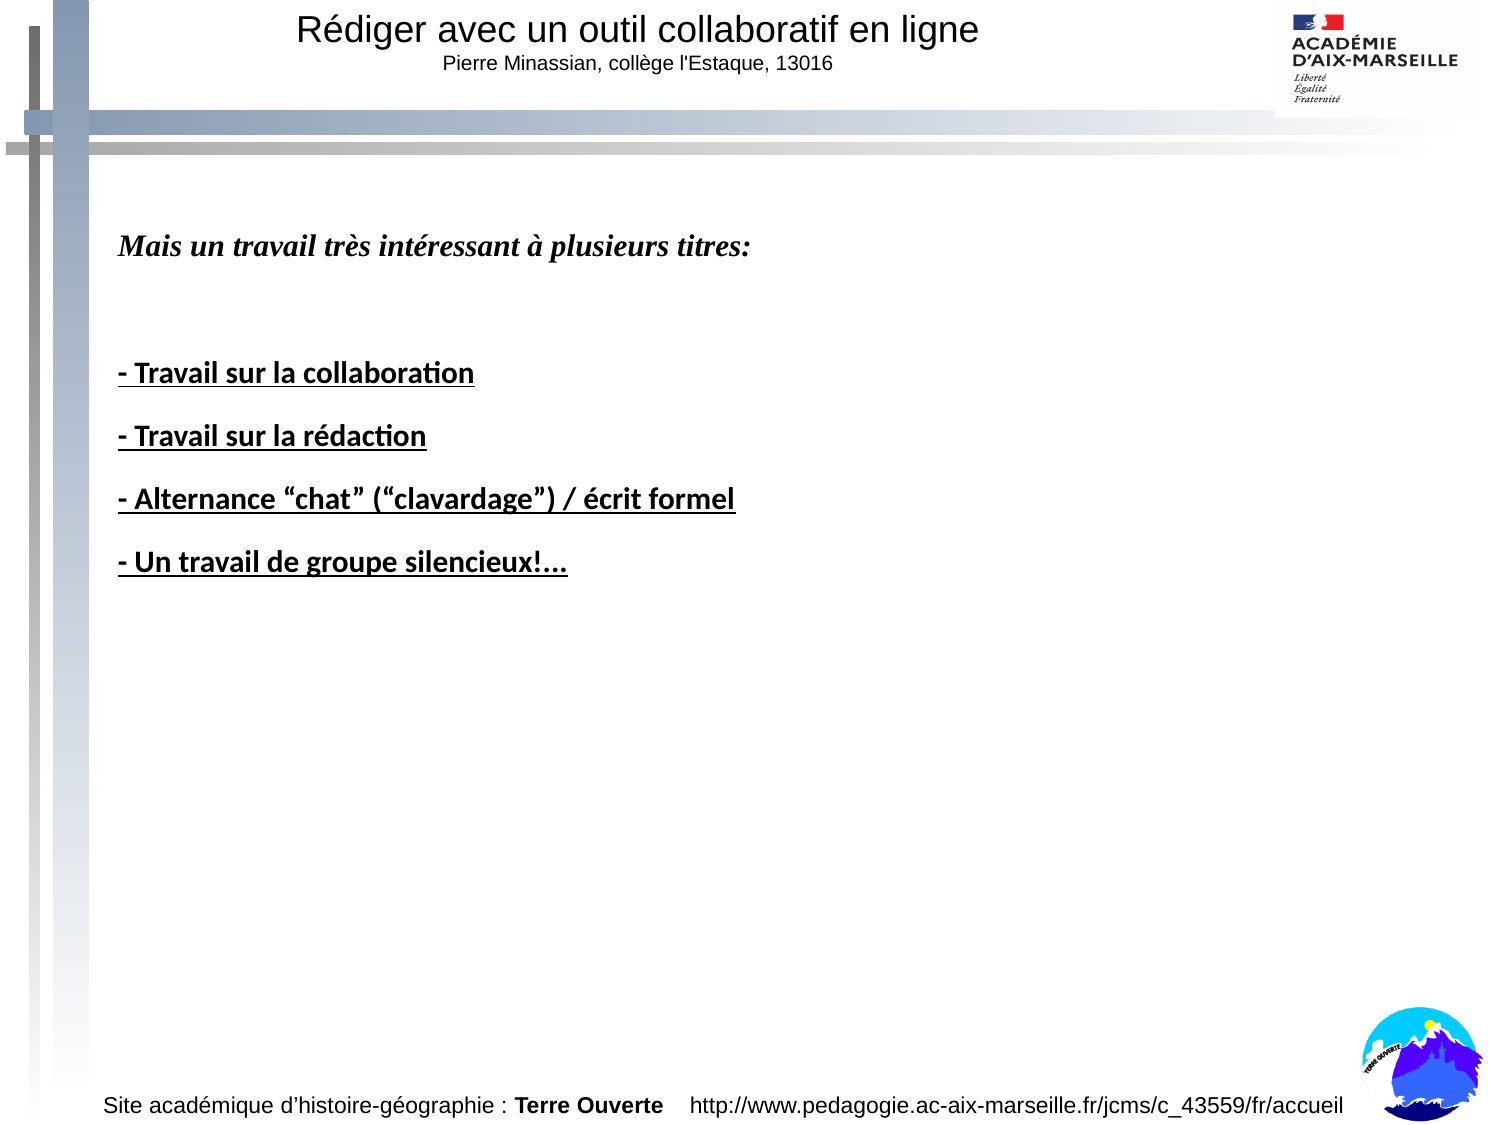

Rédiger avec un outil collaboratif en ligne
Pierre Minassian, collège l'Estaque, 13016
# Mais un travail très intéressant à plusieurs titres:
- Travail sur la collaboration
- Travail sur la rédaction
- Alternance “chat” (“clavardage”) / écrit formel
- Un travail de groupe silencieux!...
Site académique d’histoire-géographie : Terre Ouverte http://www.pedagogie.ac-aix-marseille.fr/jcms/c_43559/fr/accueil